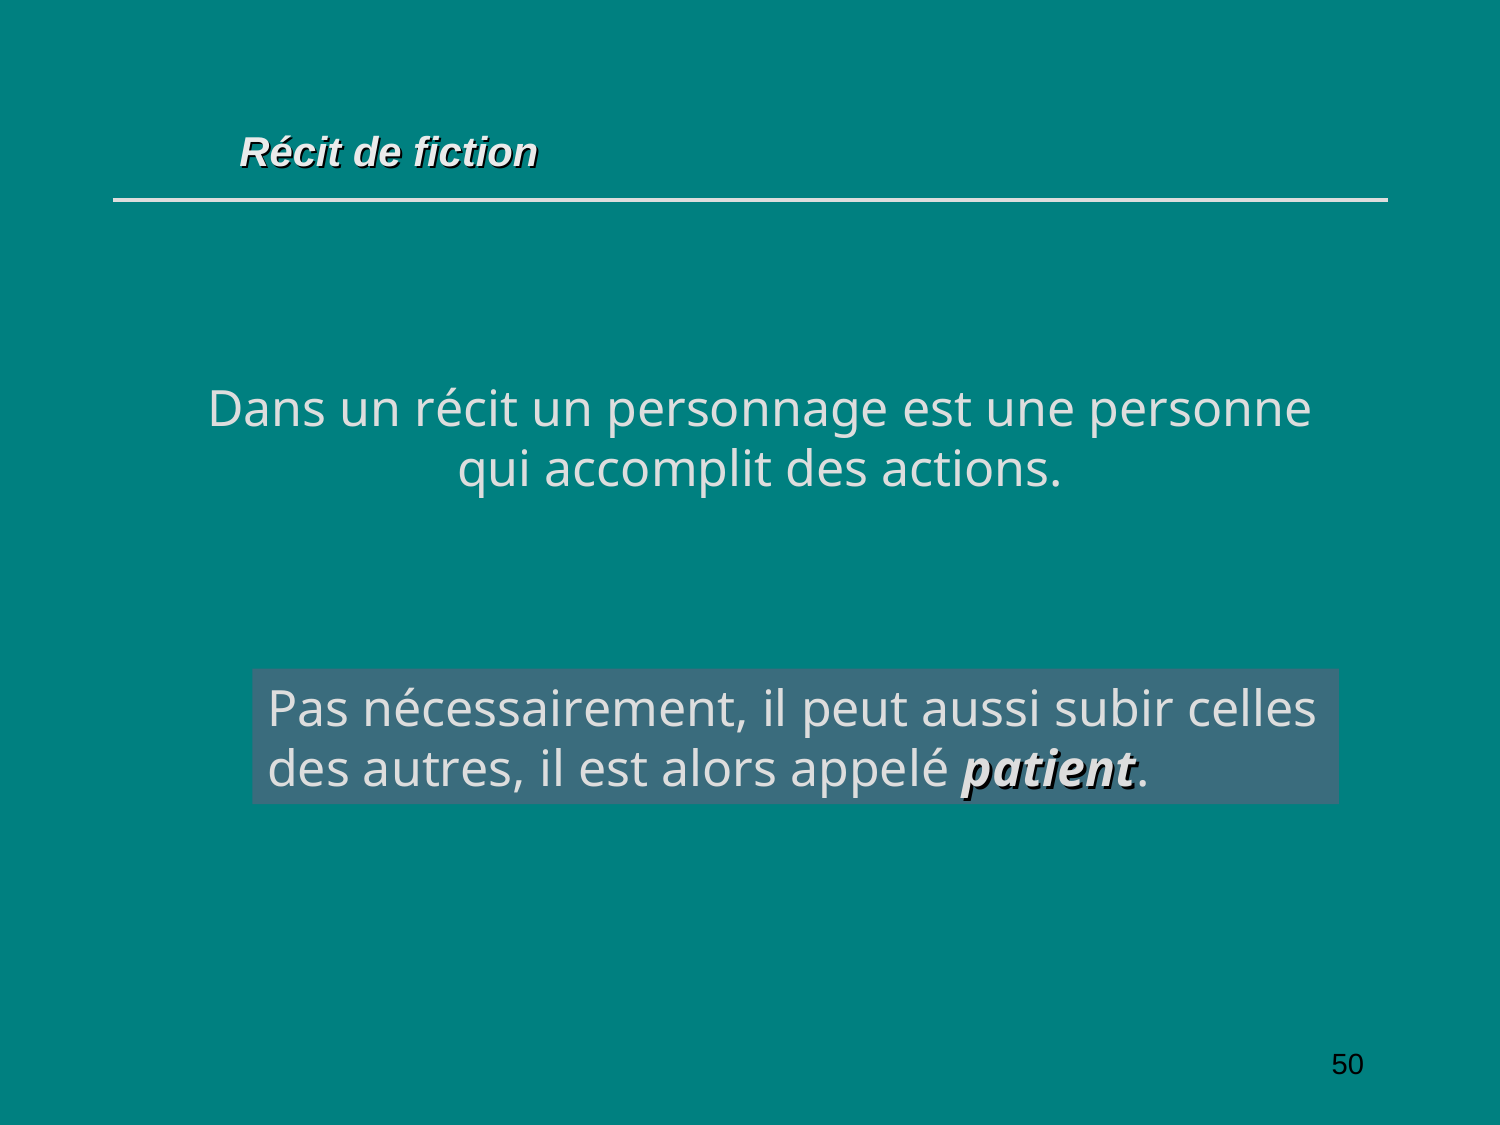

Récit de fiction
Dans un récit un personnage est une personne qui accomplit des actions.
Pas nécessairement, il peut aussi subir celles des autres, il est alors appelé patient.
50